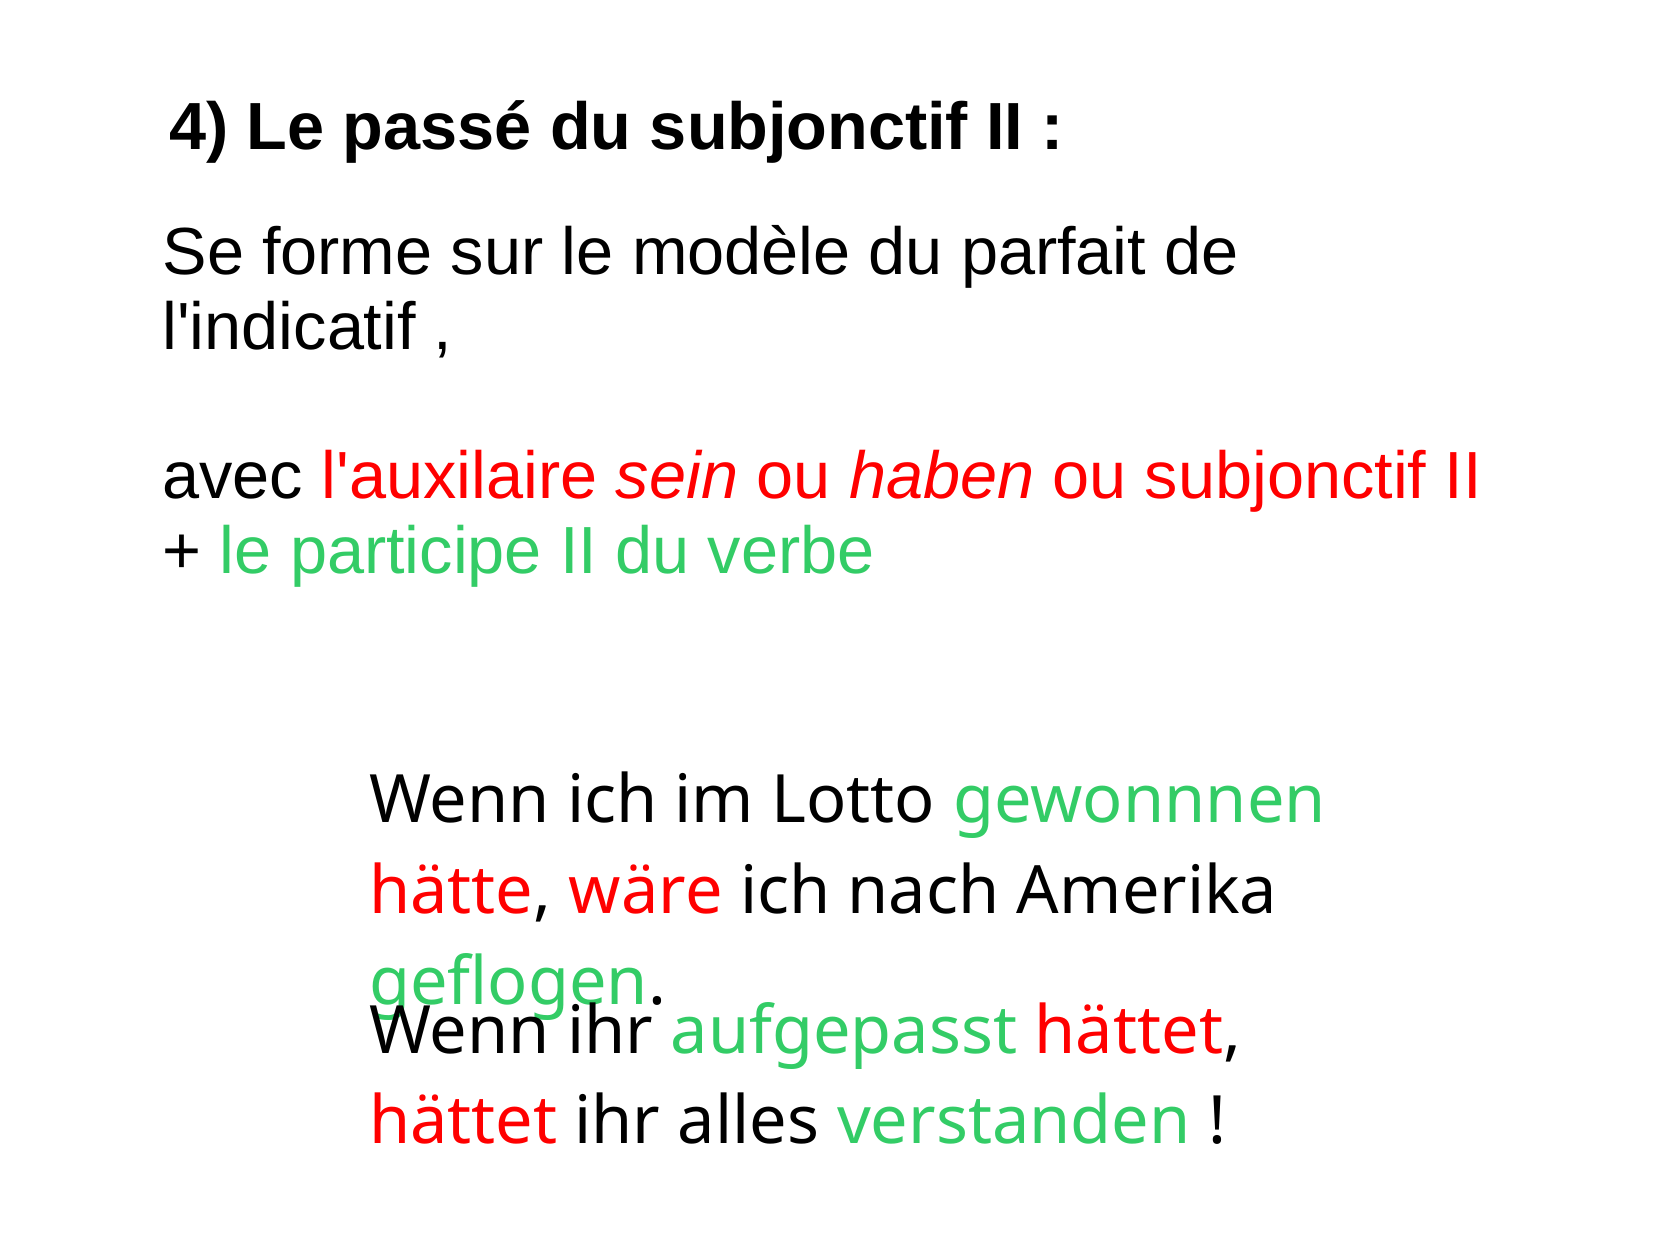

4) Le passé du subjonctif II :
Se forme sur le modèle du parfait de l'indicatif ,
avec l'auxilaire sein ou haben ou subjonctif II + le participe II du verbe
Wenn ich im Lotto gewonnnen hätte, wäre ich nach Amerika geflogen.
Wenn ihr aufgepasst hättet, hättet ihr alles verstanden !